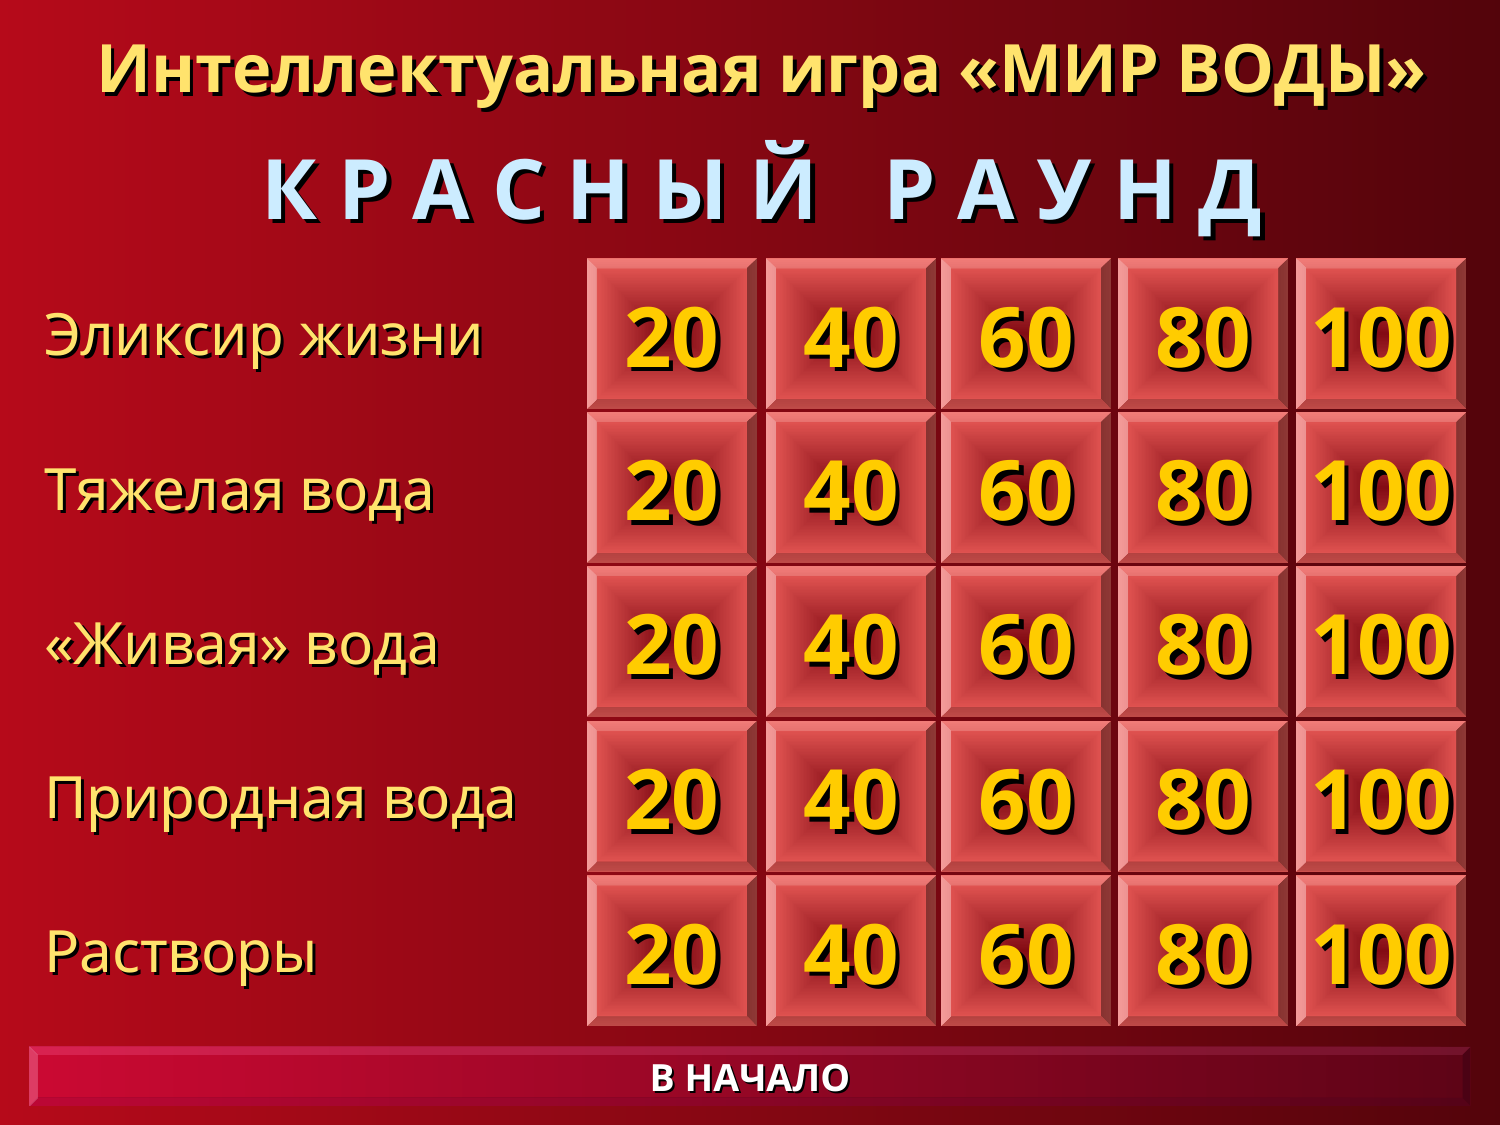

Интеллектуальная игра «МИР ВОДЫ»
# К Р А С Н Ы Й Р А У Н Д
| Эликсир жизни | | | | | |
| --- | --- | --- | --- | --- | --- |
| Тяжелая вода | | | | | |
| «Живая» вода | | | | | |
| Природная вода | | | | | |
| Растворы | | | | | |
20
40
60
80
100
20
40
60
80
100
20
40
60
80
100
20
40
60
80
100
20
40
60
80
100
В НАЧАЛО